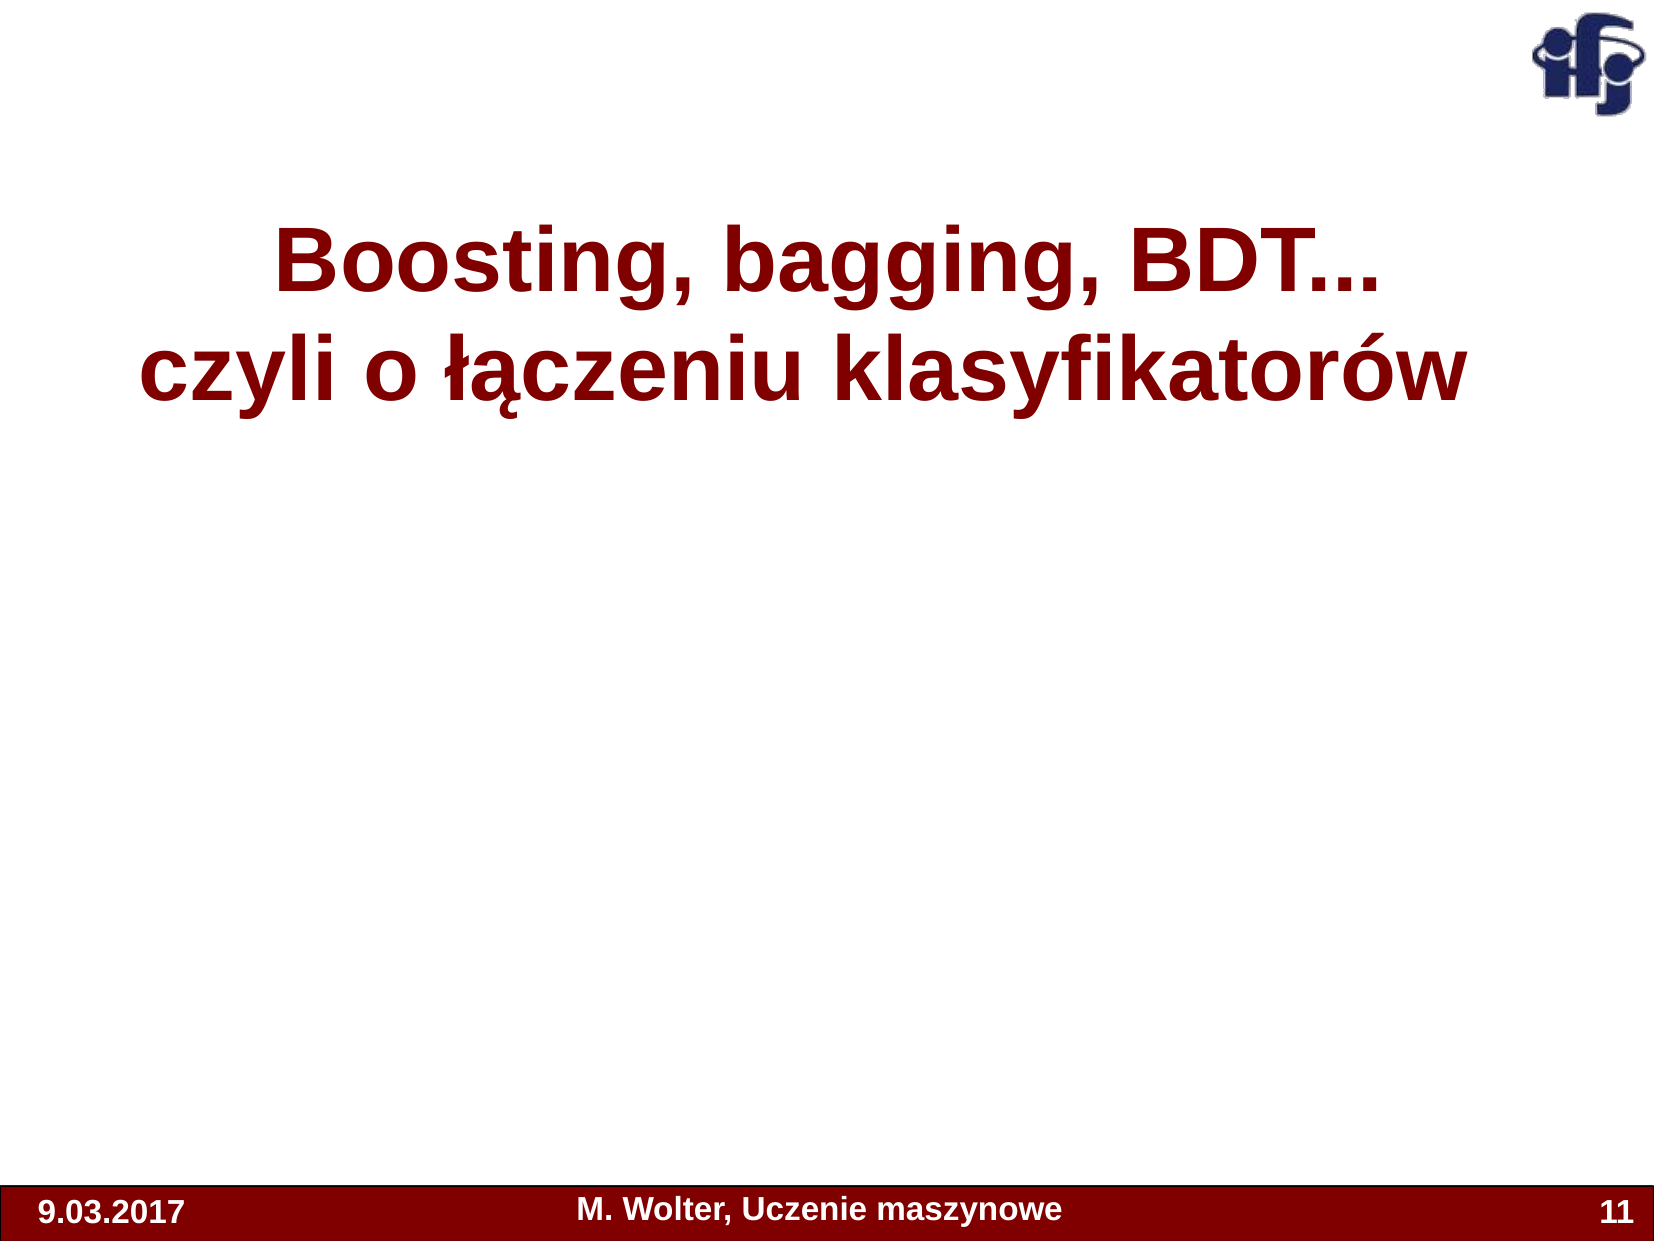

# Boosting, bagging, BDT... czyli o łączeniu klasyfikatorów
9.03.2017
Machine Learning, M. Wolter